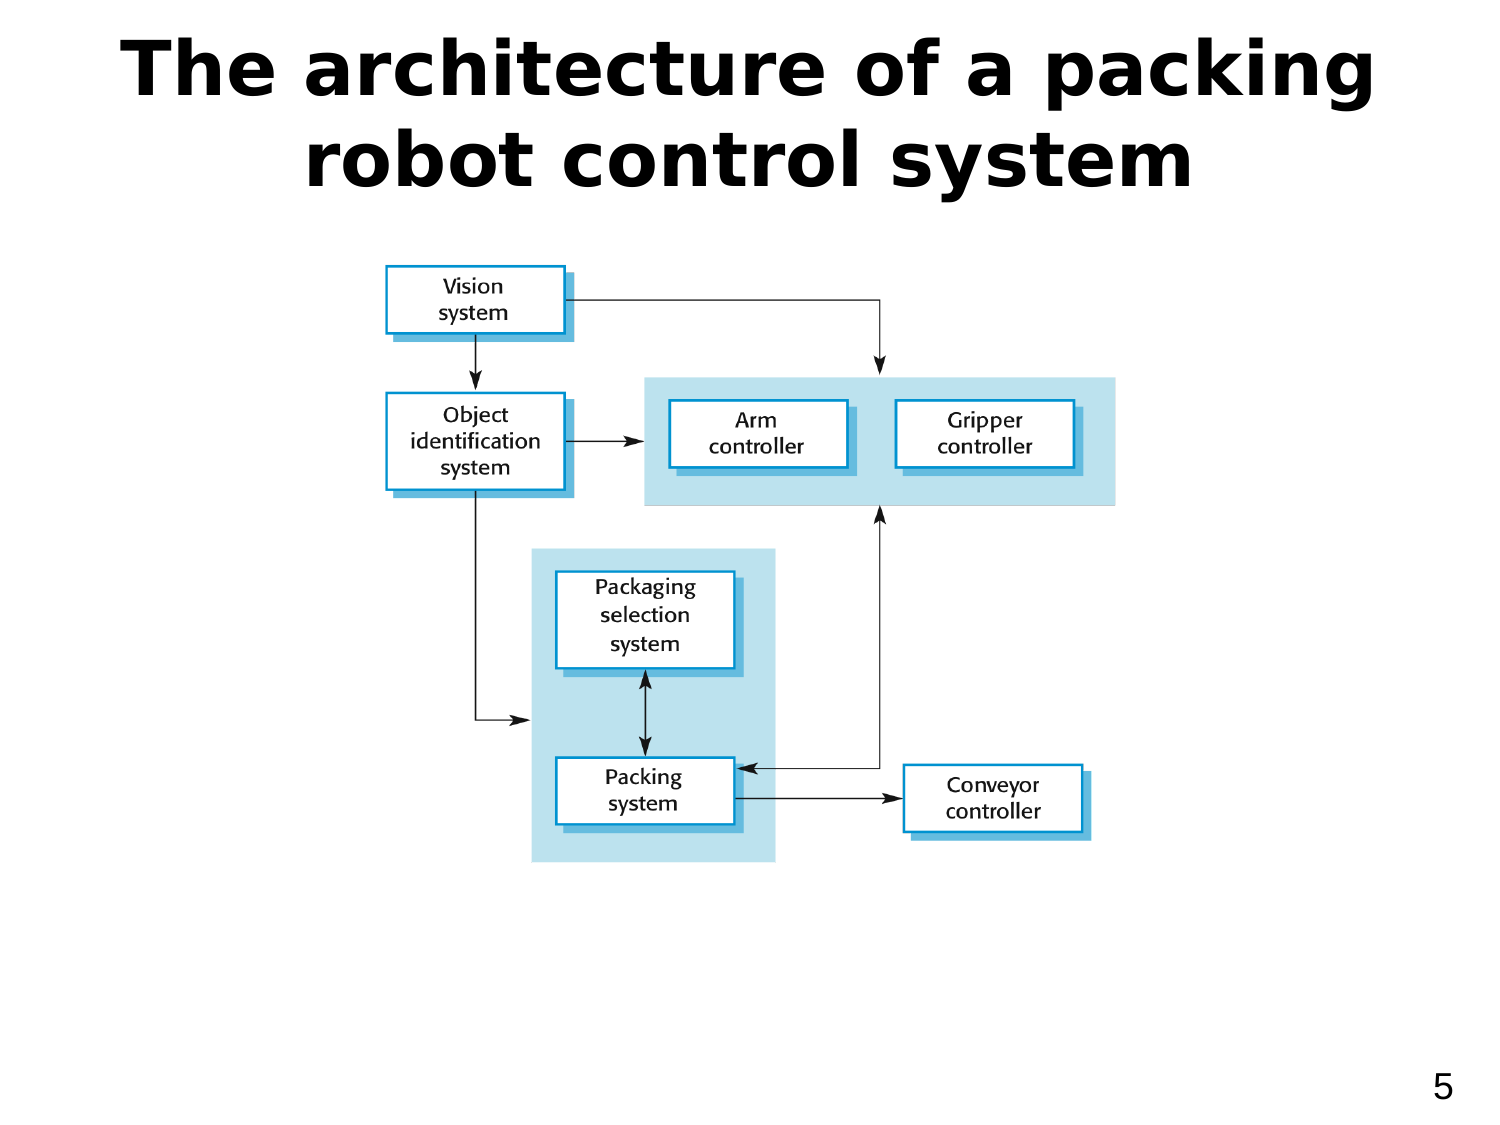

# The architecture of a packing robot control system